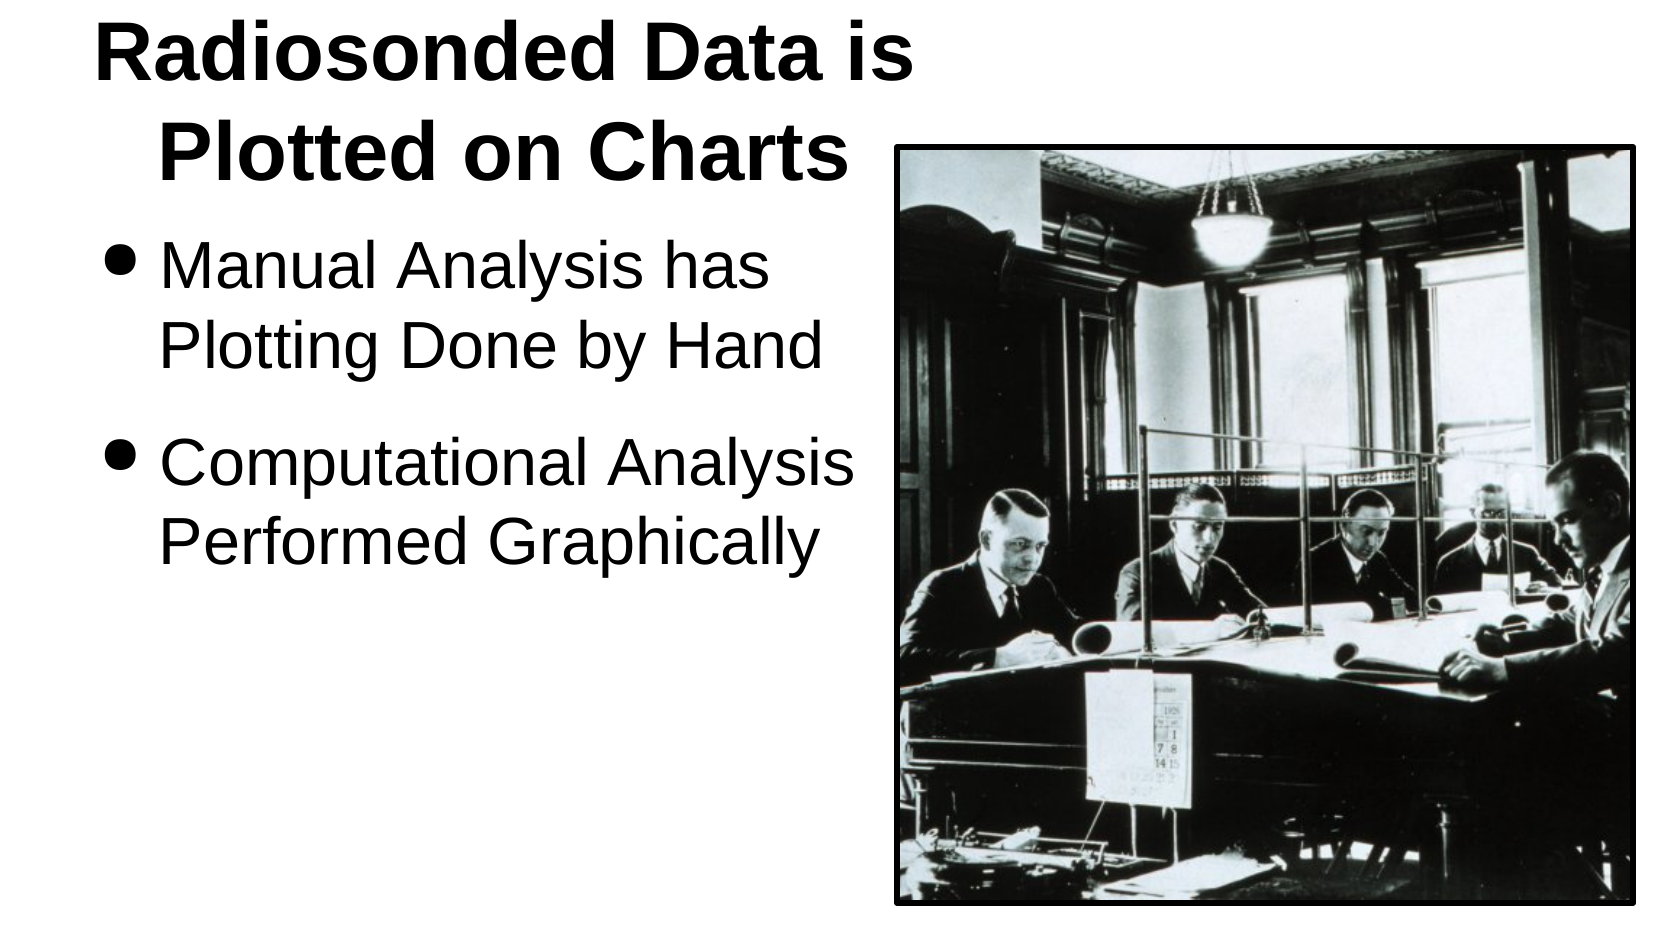

# Radiosonded Data is Plotted on Charts
 Manual Analysis has Plotting Done by Hand
 Computational Analysis Performed Graphically